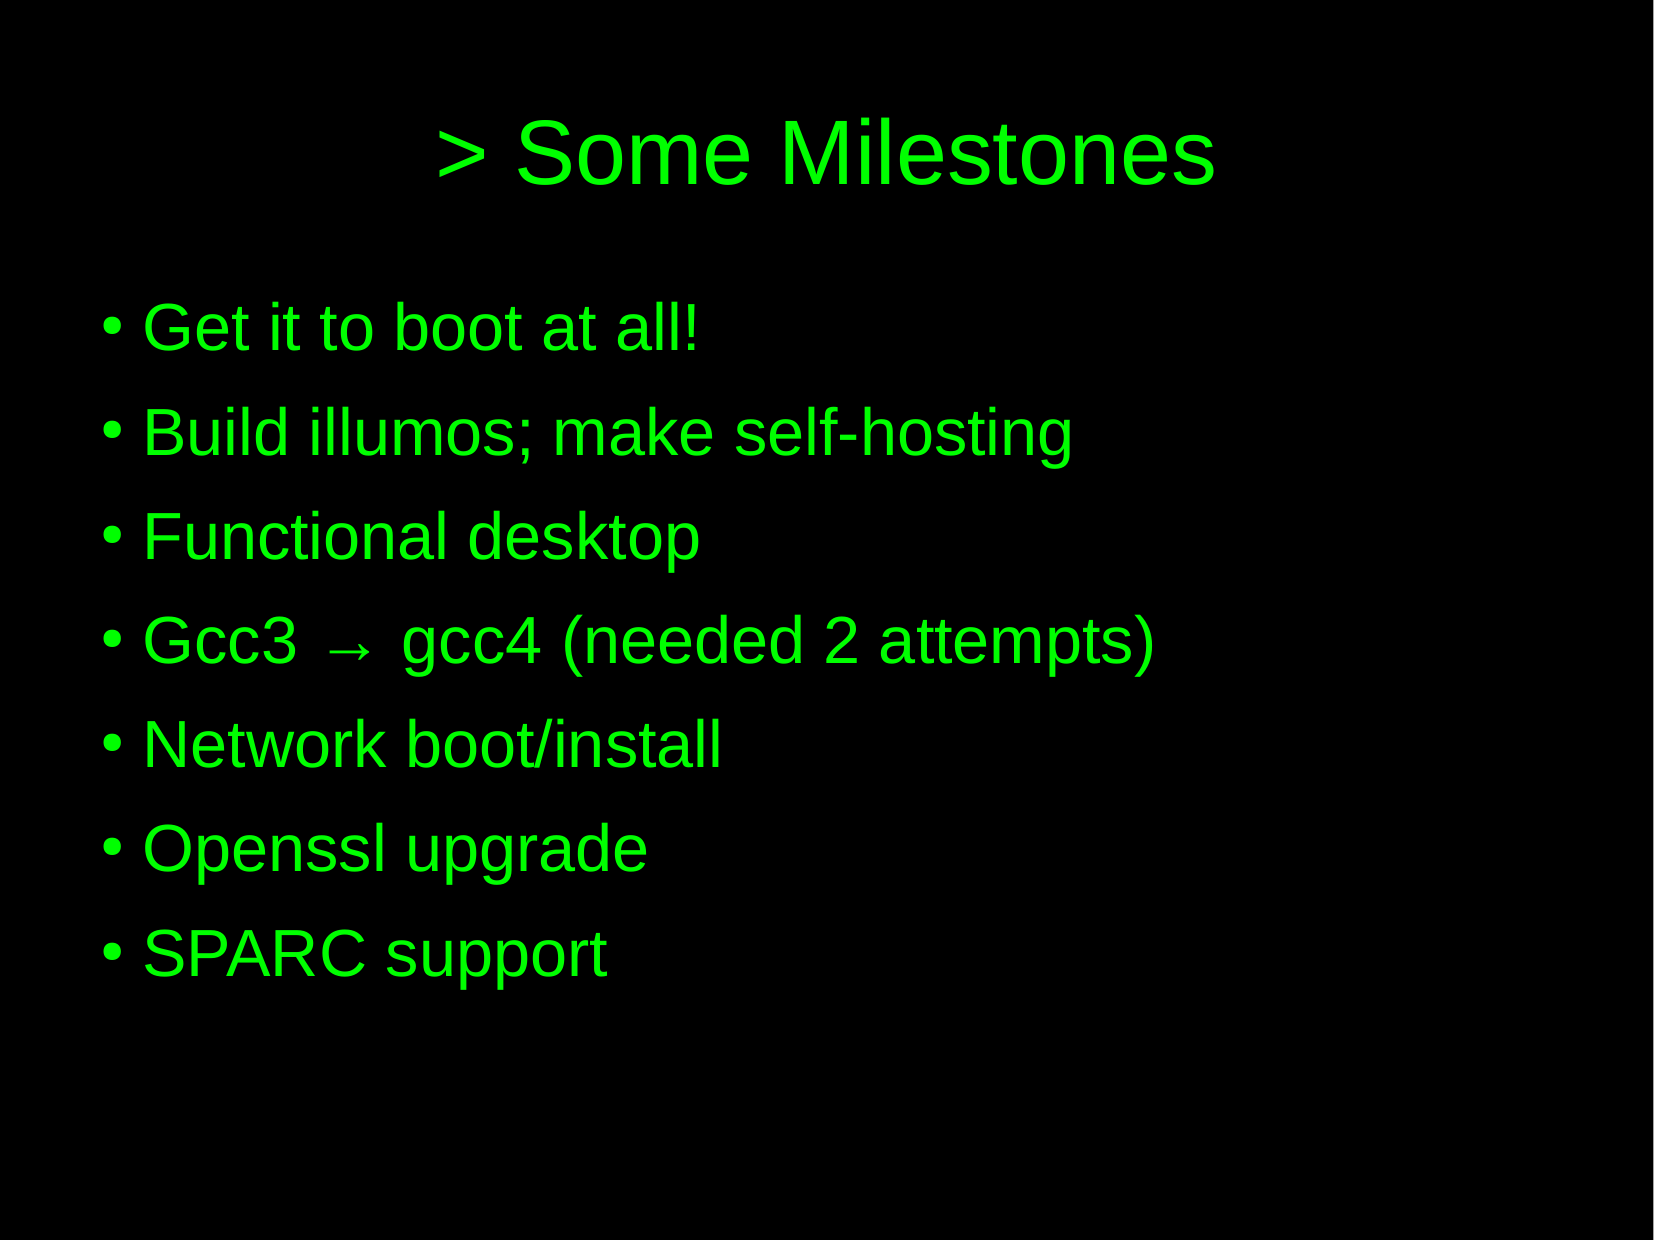

# > Some Milestones
 Get it to boot at all!
 Build illumos; make self-hosting
 Functional desktop
 Gcc3 → gcc4 (needed 2 attempts)
 Network boot/install
 Openssl upgrade
 SPARC support